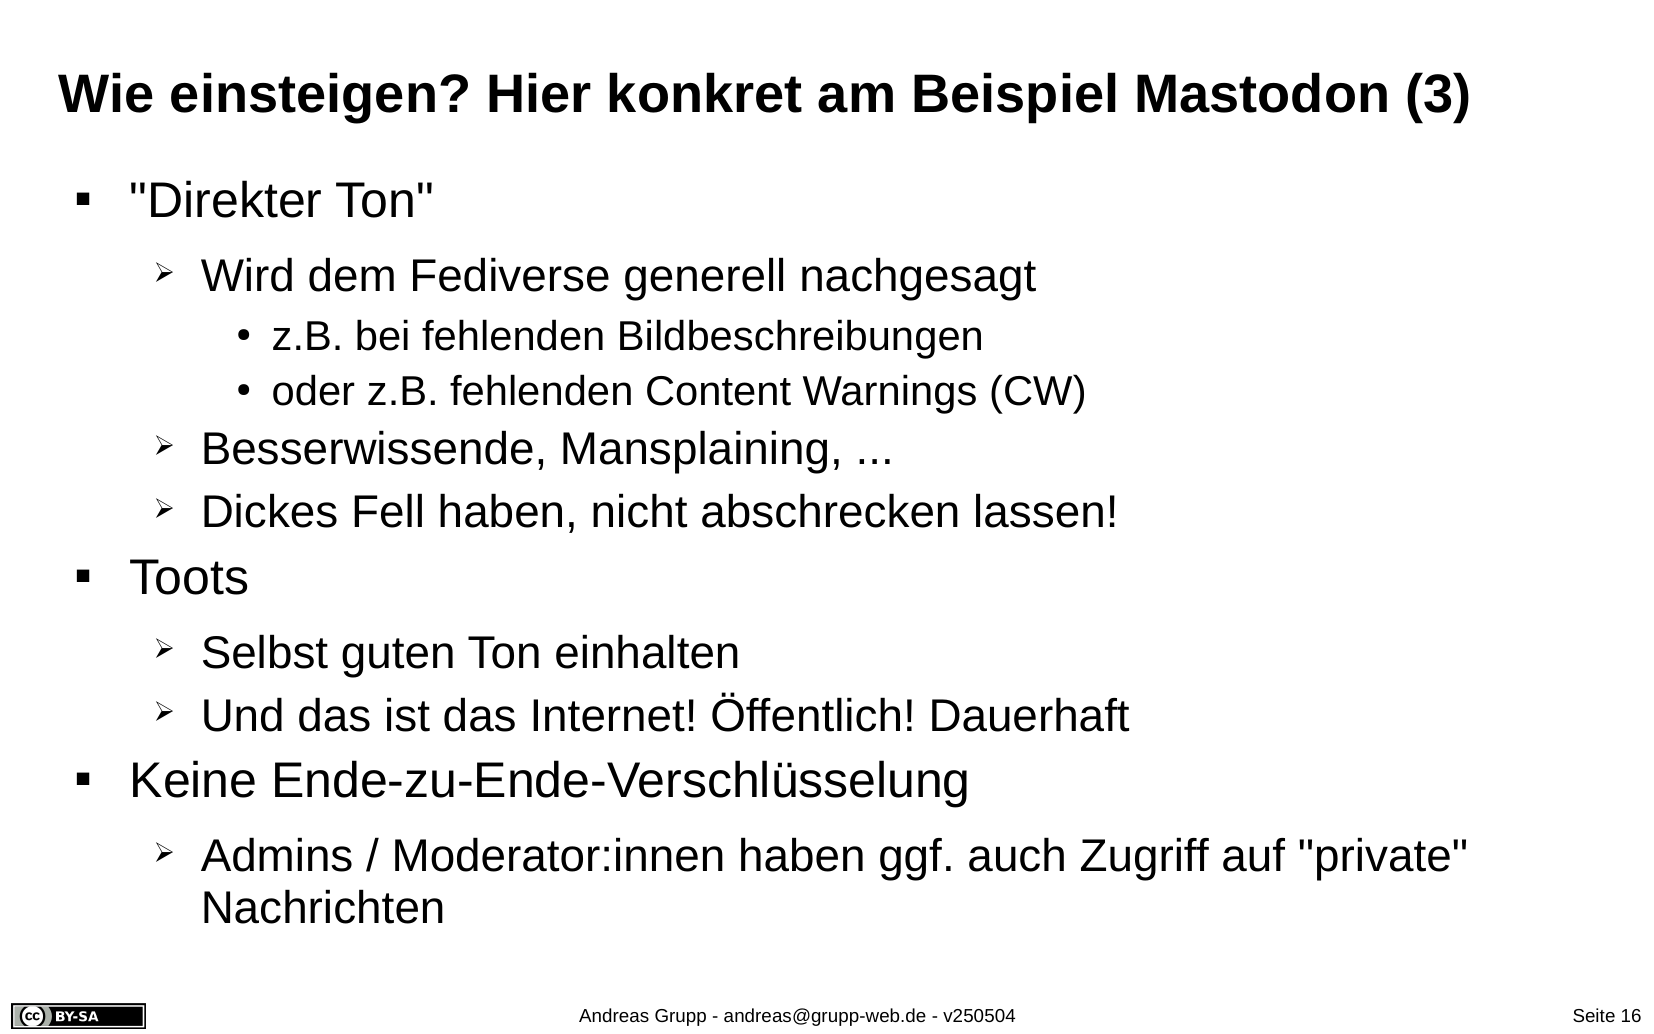

# Wie einsteigen? Hier konkret am Beispiel Mastodon (3)
"Direkter Ton"
Wird dem Fediverse generell nachgesagt
z.B. bei fehlenden Bildbeschreibungen
oder z.B. fehlenden Content Warnings (CW)
Besserwissende, Mansplaining, ...
Dickes Fell haben, nicht abschrecken lassen!
Toots
Selbst guten Ton einhalten
Und das ist das Internet! Öffentlich! Dauerhaft
Keine Ende-zu-Ende-Verschlüsselung
Admins / Moderator:innen haben ggf. auch Zugriff auf "private" Nachrichten
Andreas Grupp - andreas@grupp-web.de - v250504
16